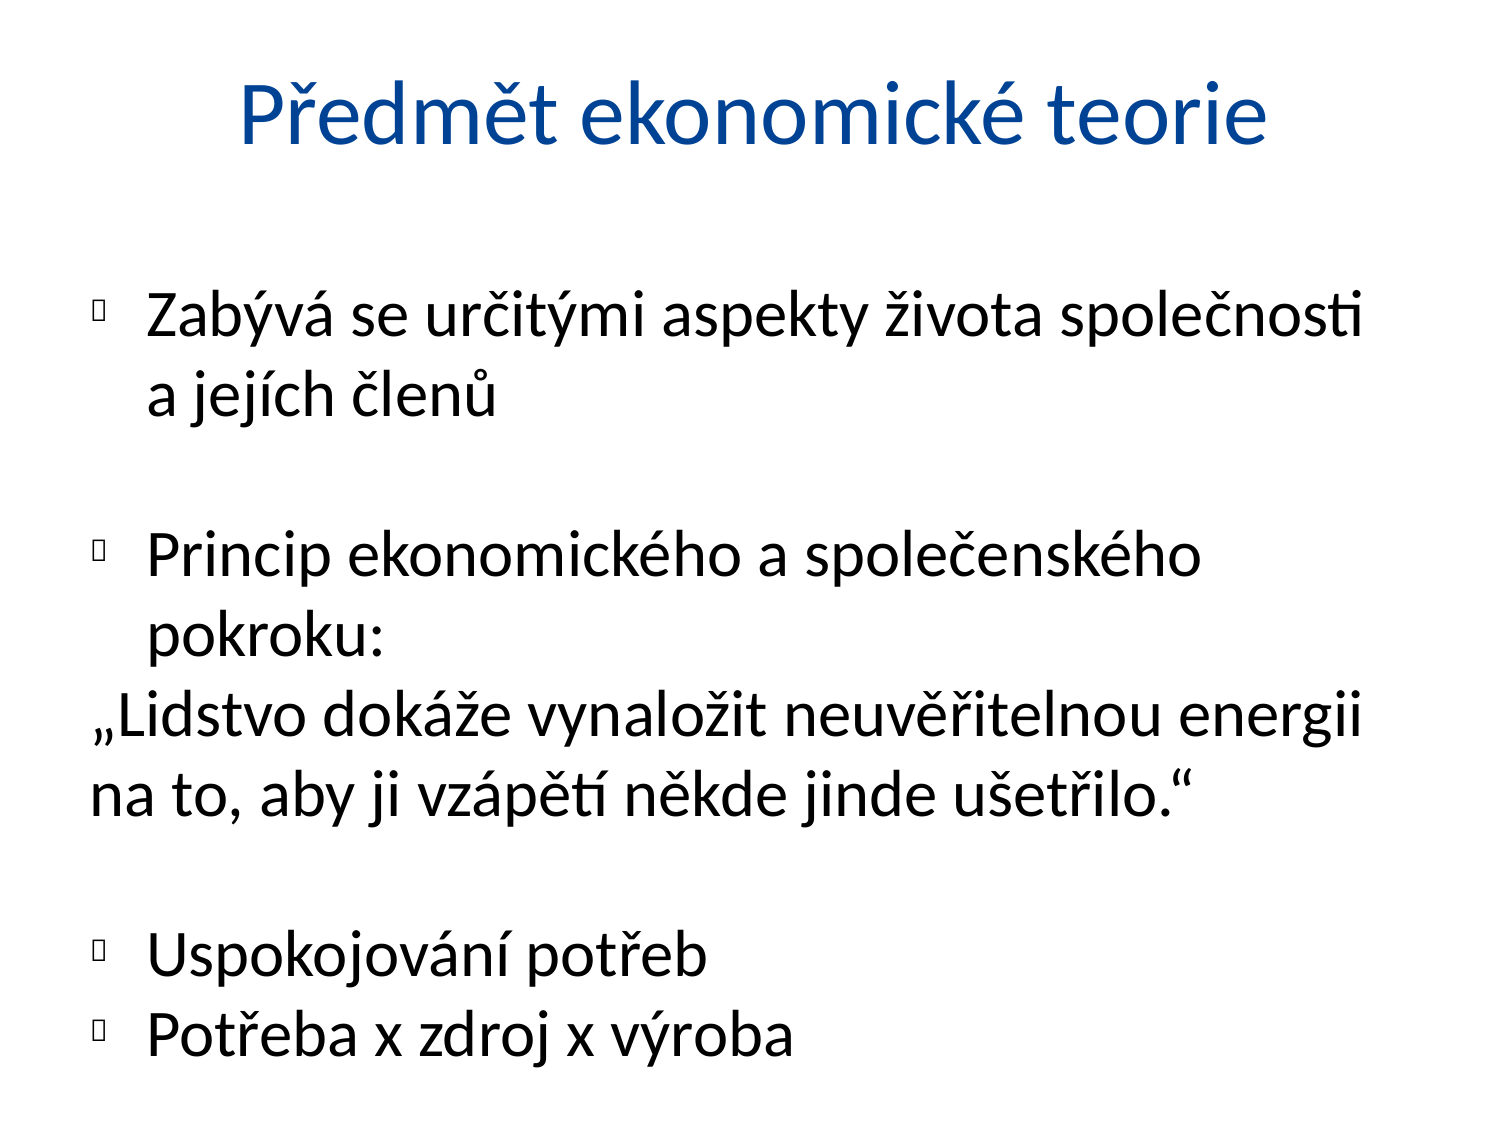

# Předmět ekonomické teorie
Zabývá se určitými aspekty života společnosti a jejích členů
Princip ekonomického a společenského pokroku:
„Lidstvo dokáže vynaložit neuvěřitelnou energii na to, aby ji vzápětí někde jinde ušetřilo.“
Uspokojování potřeb
Potřeba x zdroj x výroba